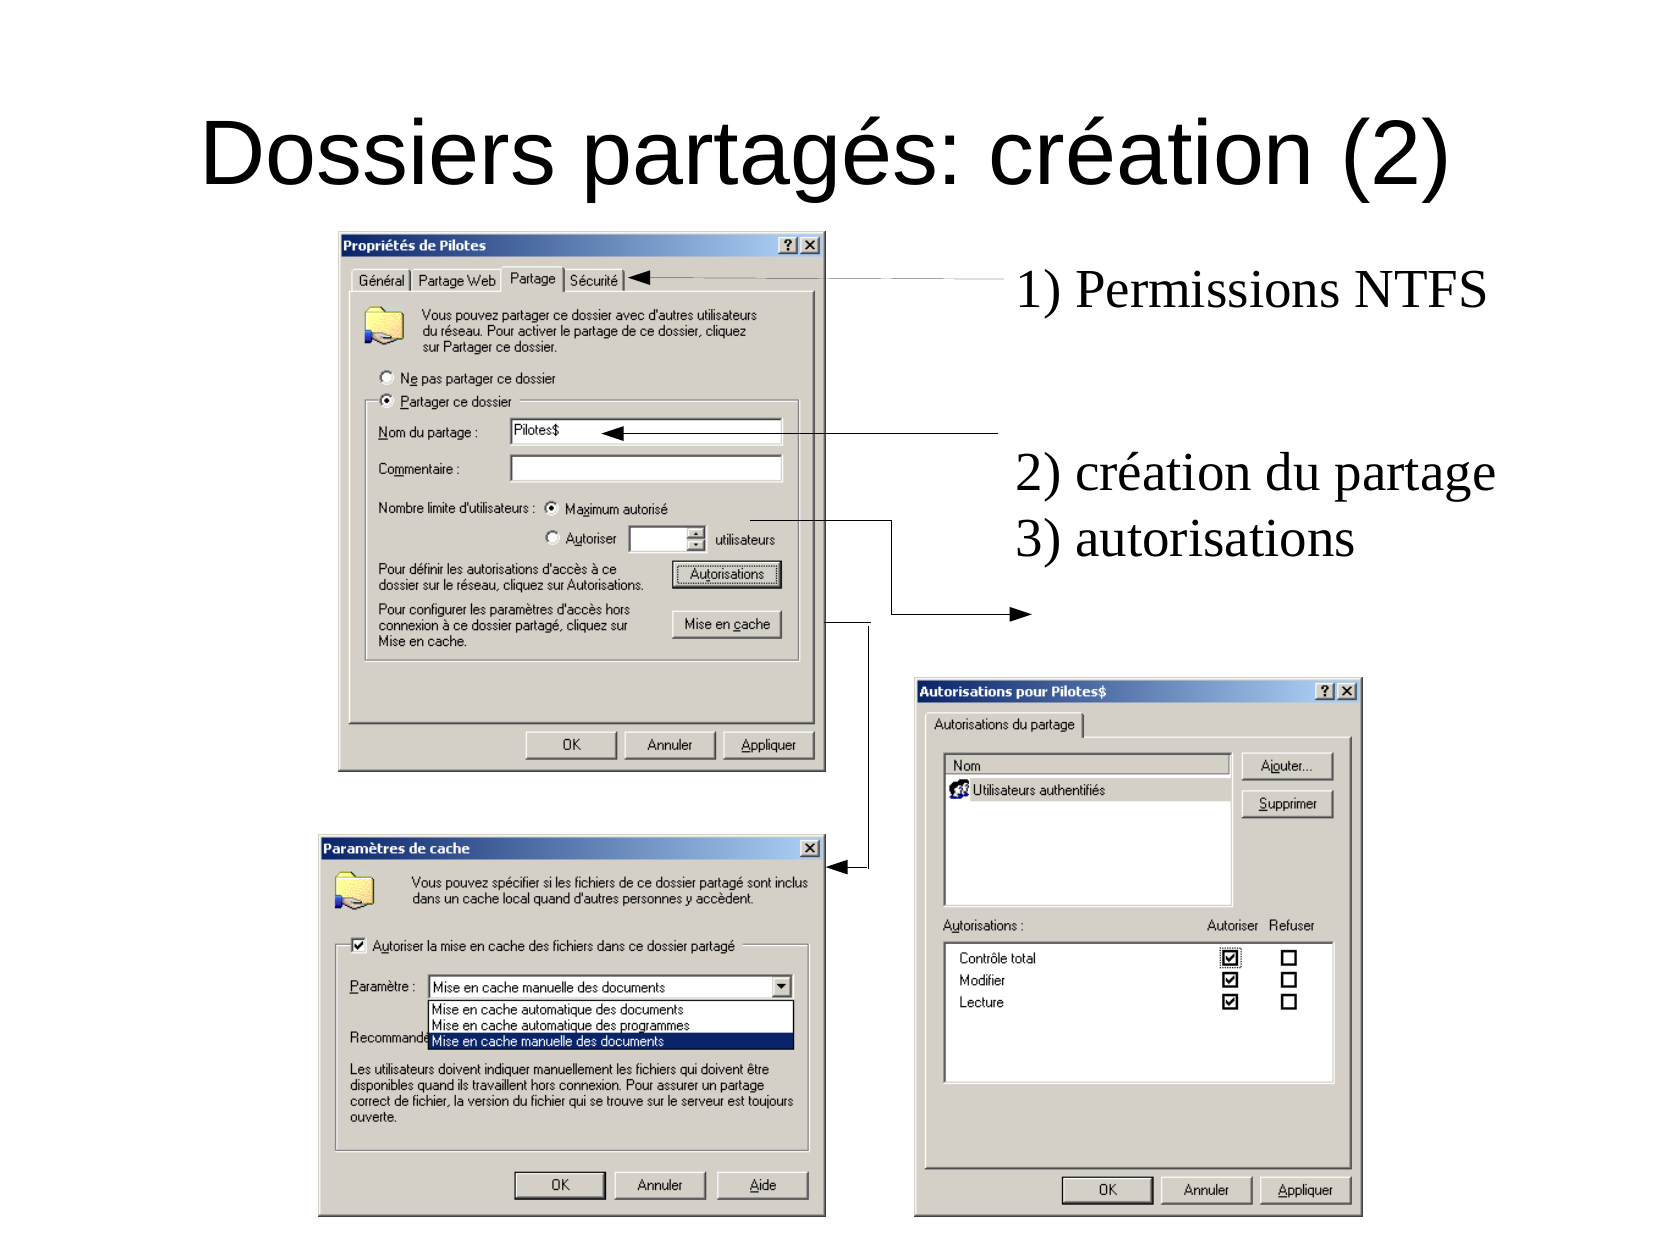

# Dossiers partagés: création (2)
1) Permissions NTFS
2) création du partage
3) autorisations